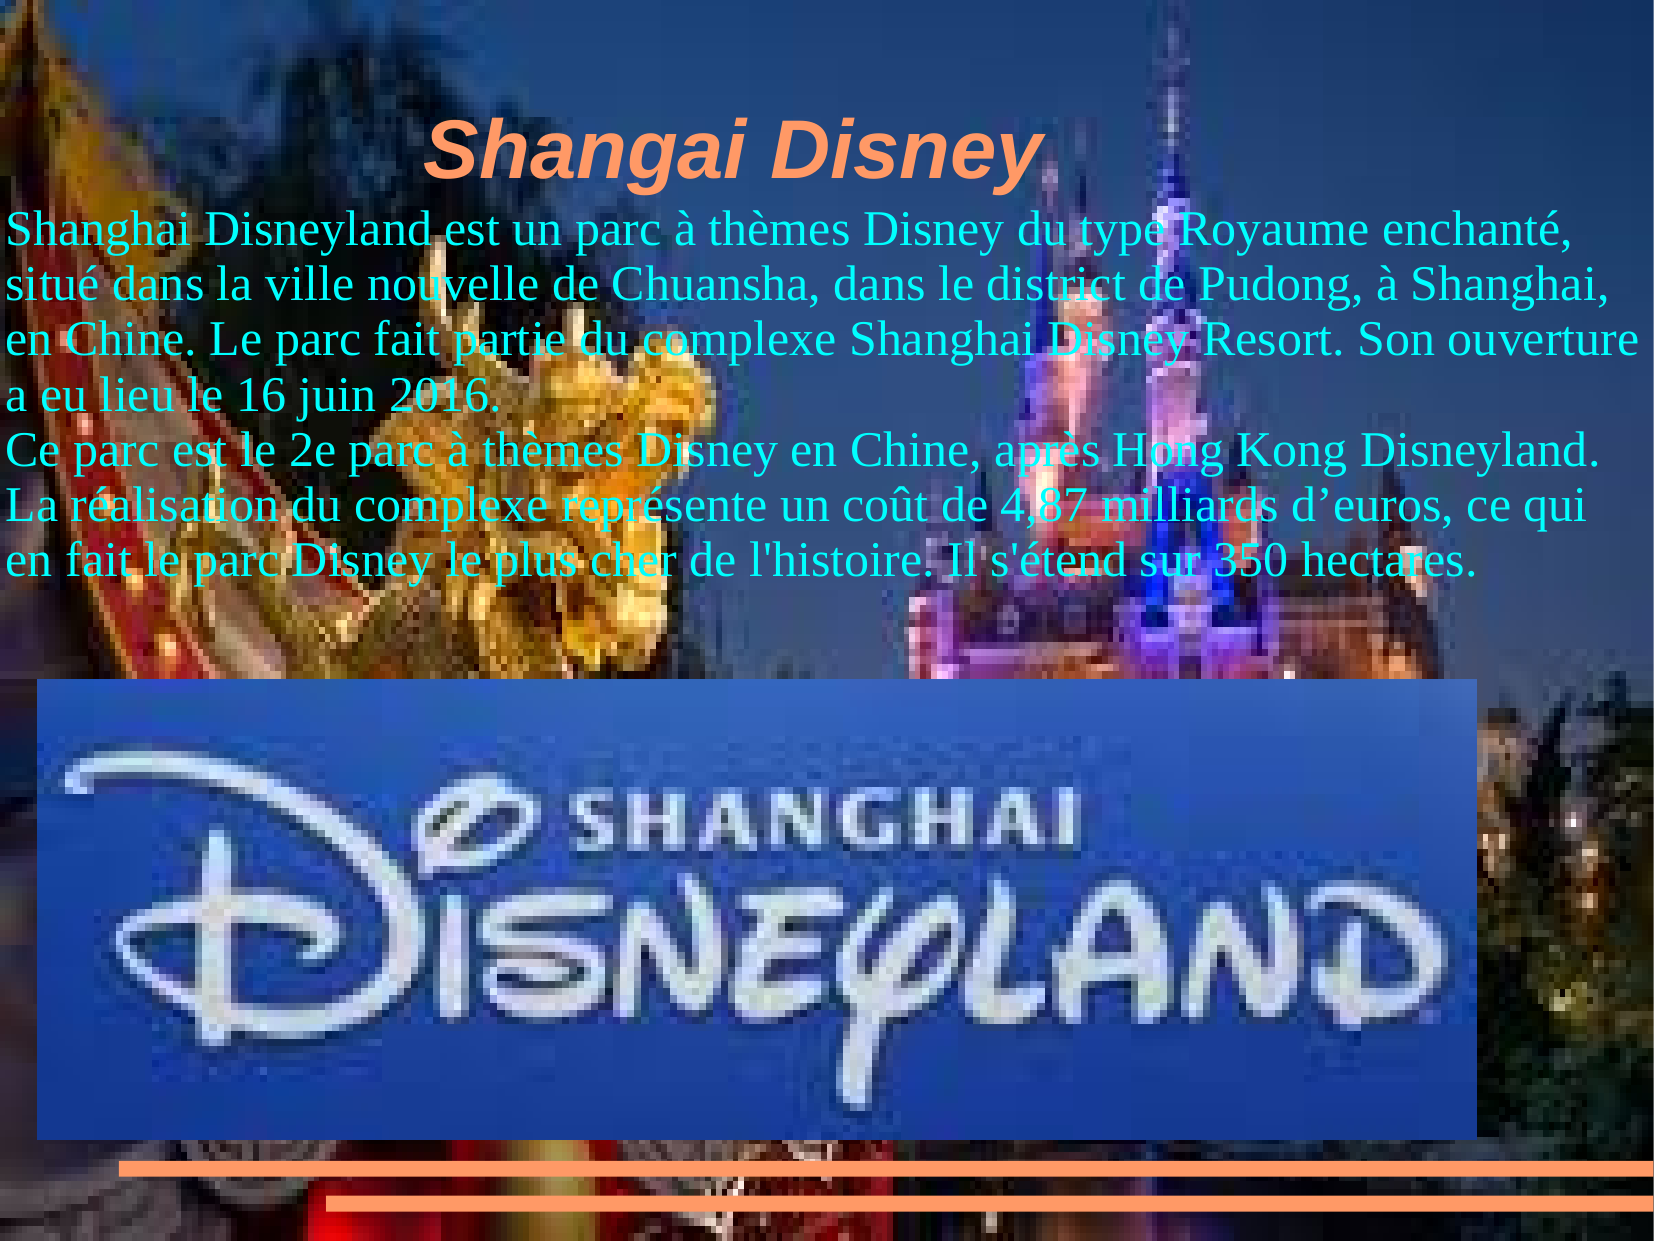

# Shangai Disney
Shanghai Disneyland est un parc à thèmes Disney du type Royaume enchanté, situé dans la ville nouvelle de Chuansha, dans le district de Pudong, à Shanghai, en Chine. Le parc fait partie du complexe Shanghai Disney Resort. Son ouverture a eu lieu le 16 juin 2016.
Ce parc est le 2e parc à thèmes Disney en Chine, après Hong Kong Disneyland. La réalisation du complexe représente un coût de 4,87 milliards d’euros, ce qui en fait le parc Disney le plus cher de l'histoire. Il s'étend sur 350 hectares.